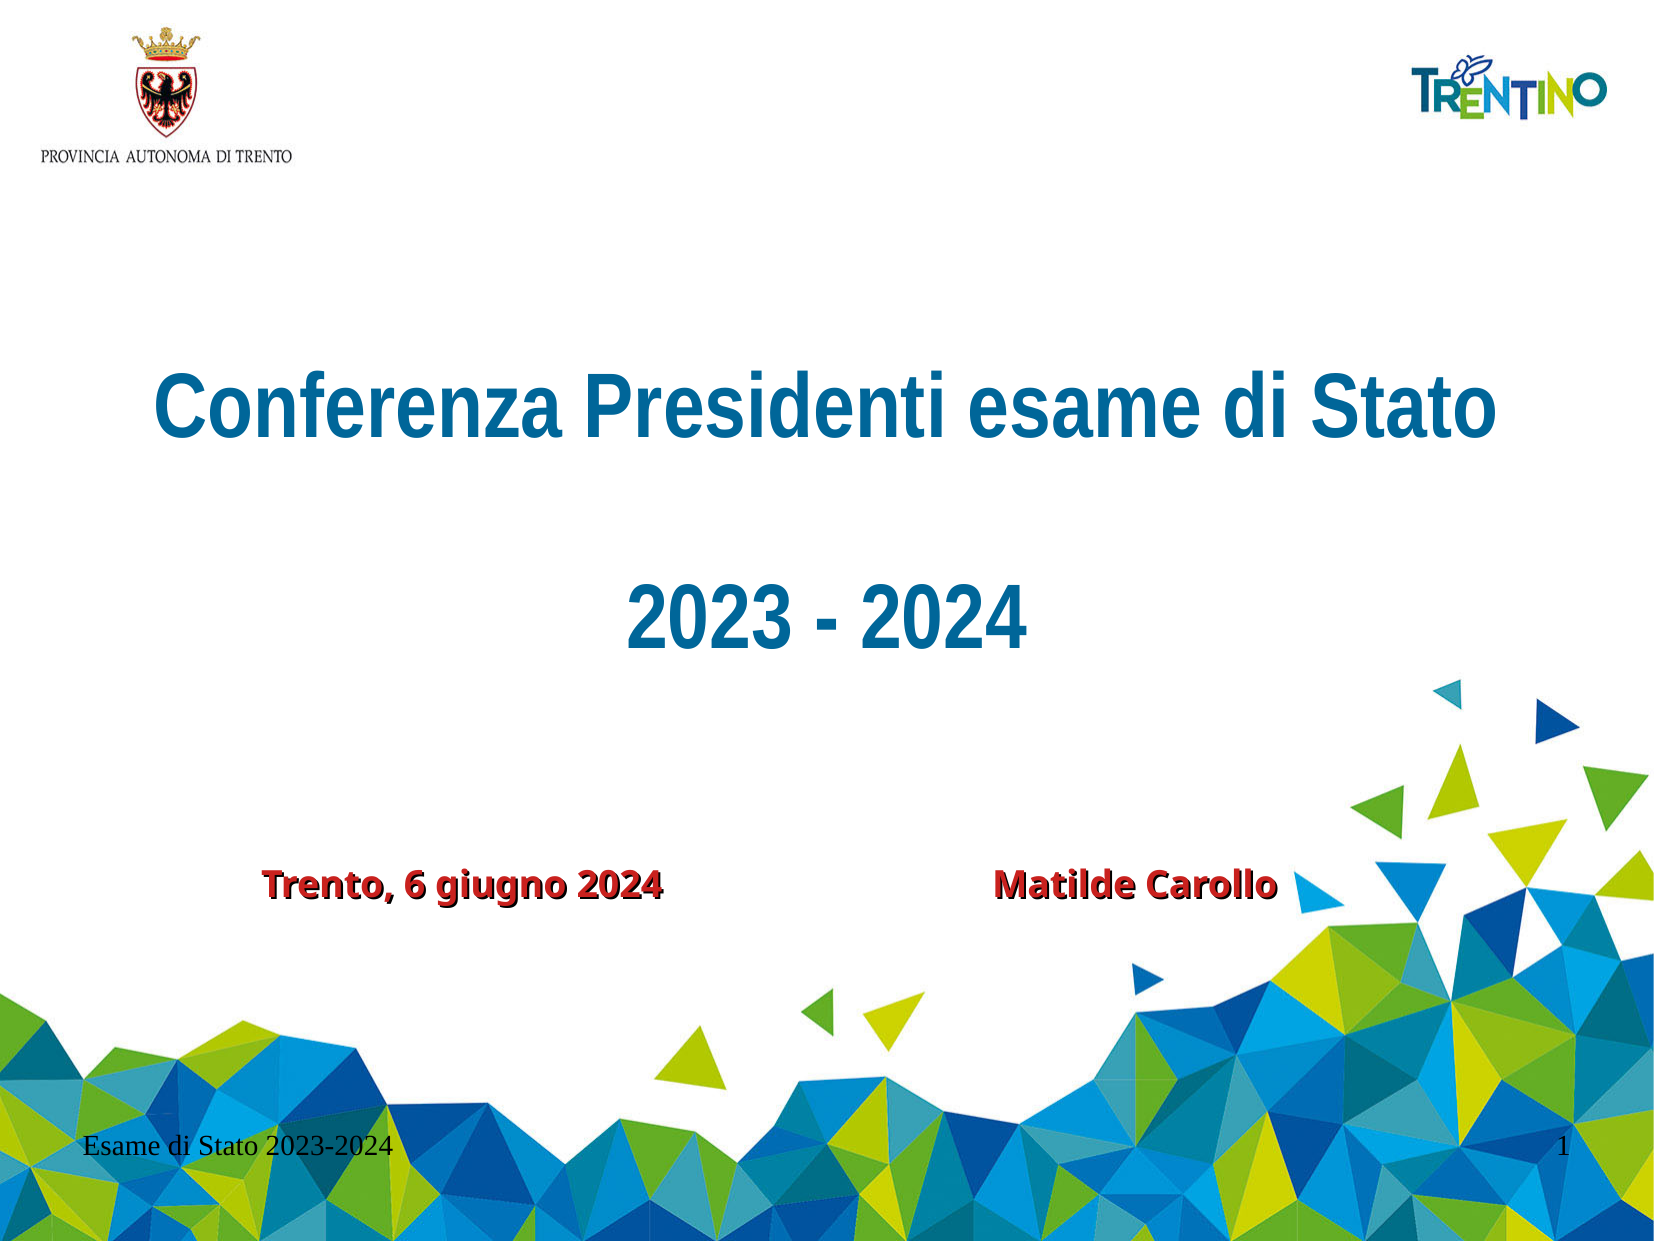

# Conferenza Presidenti esame di Stato 2023 - 2024
Trento, 6 giugno 2024		 Matilde Carollo
Esame di Stato 2023-2024
1